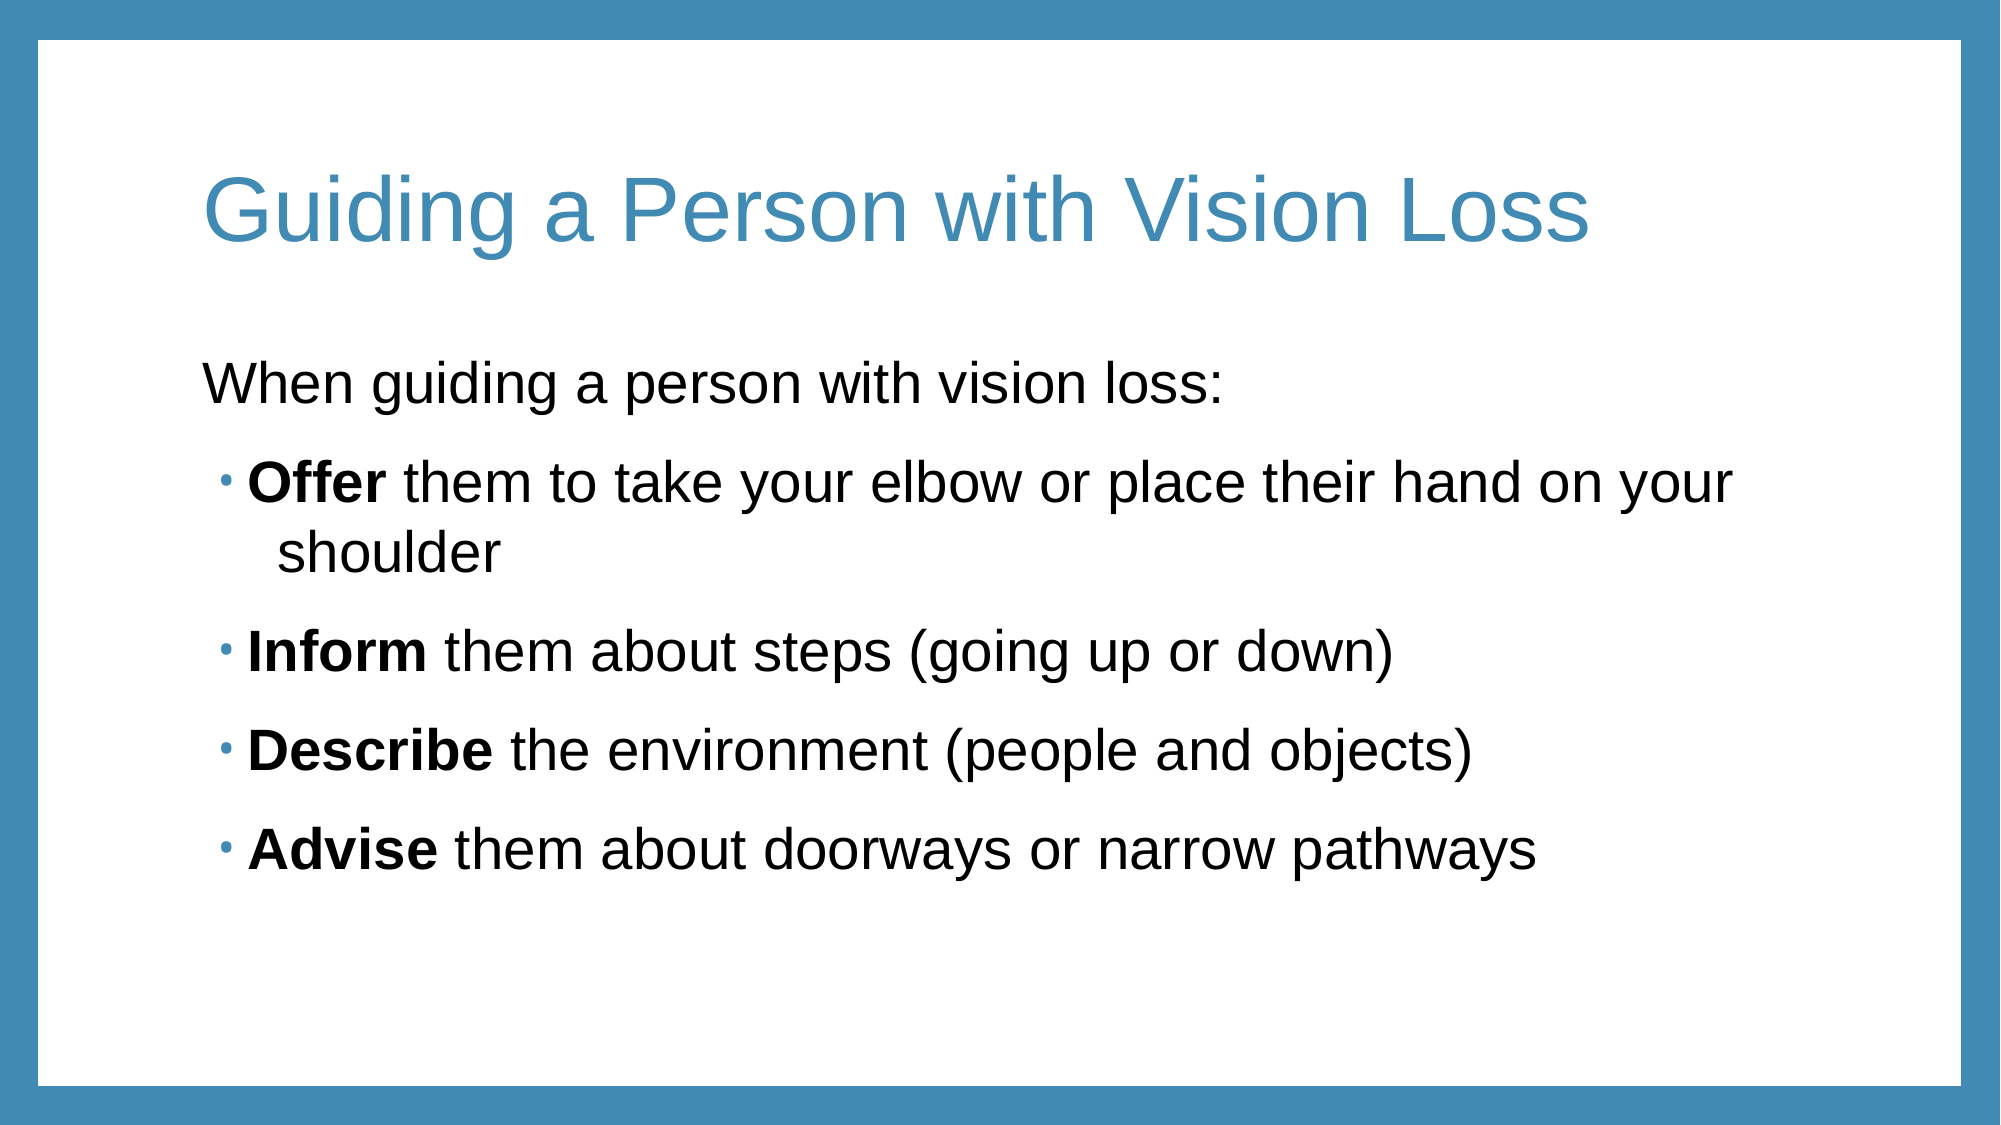

# Guiding a Person with Vision Loss
When guiding a person with vision loss:
Offer them to take your elbow or place their hand on your shoulder
Inform them about steps (going up or down)
Describe the environment (people and objects)
Advise them about doorways or narrow pathways